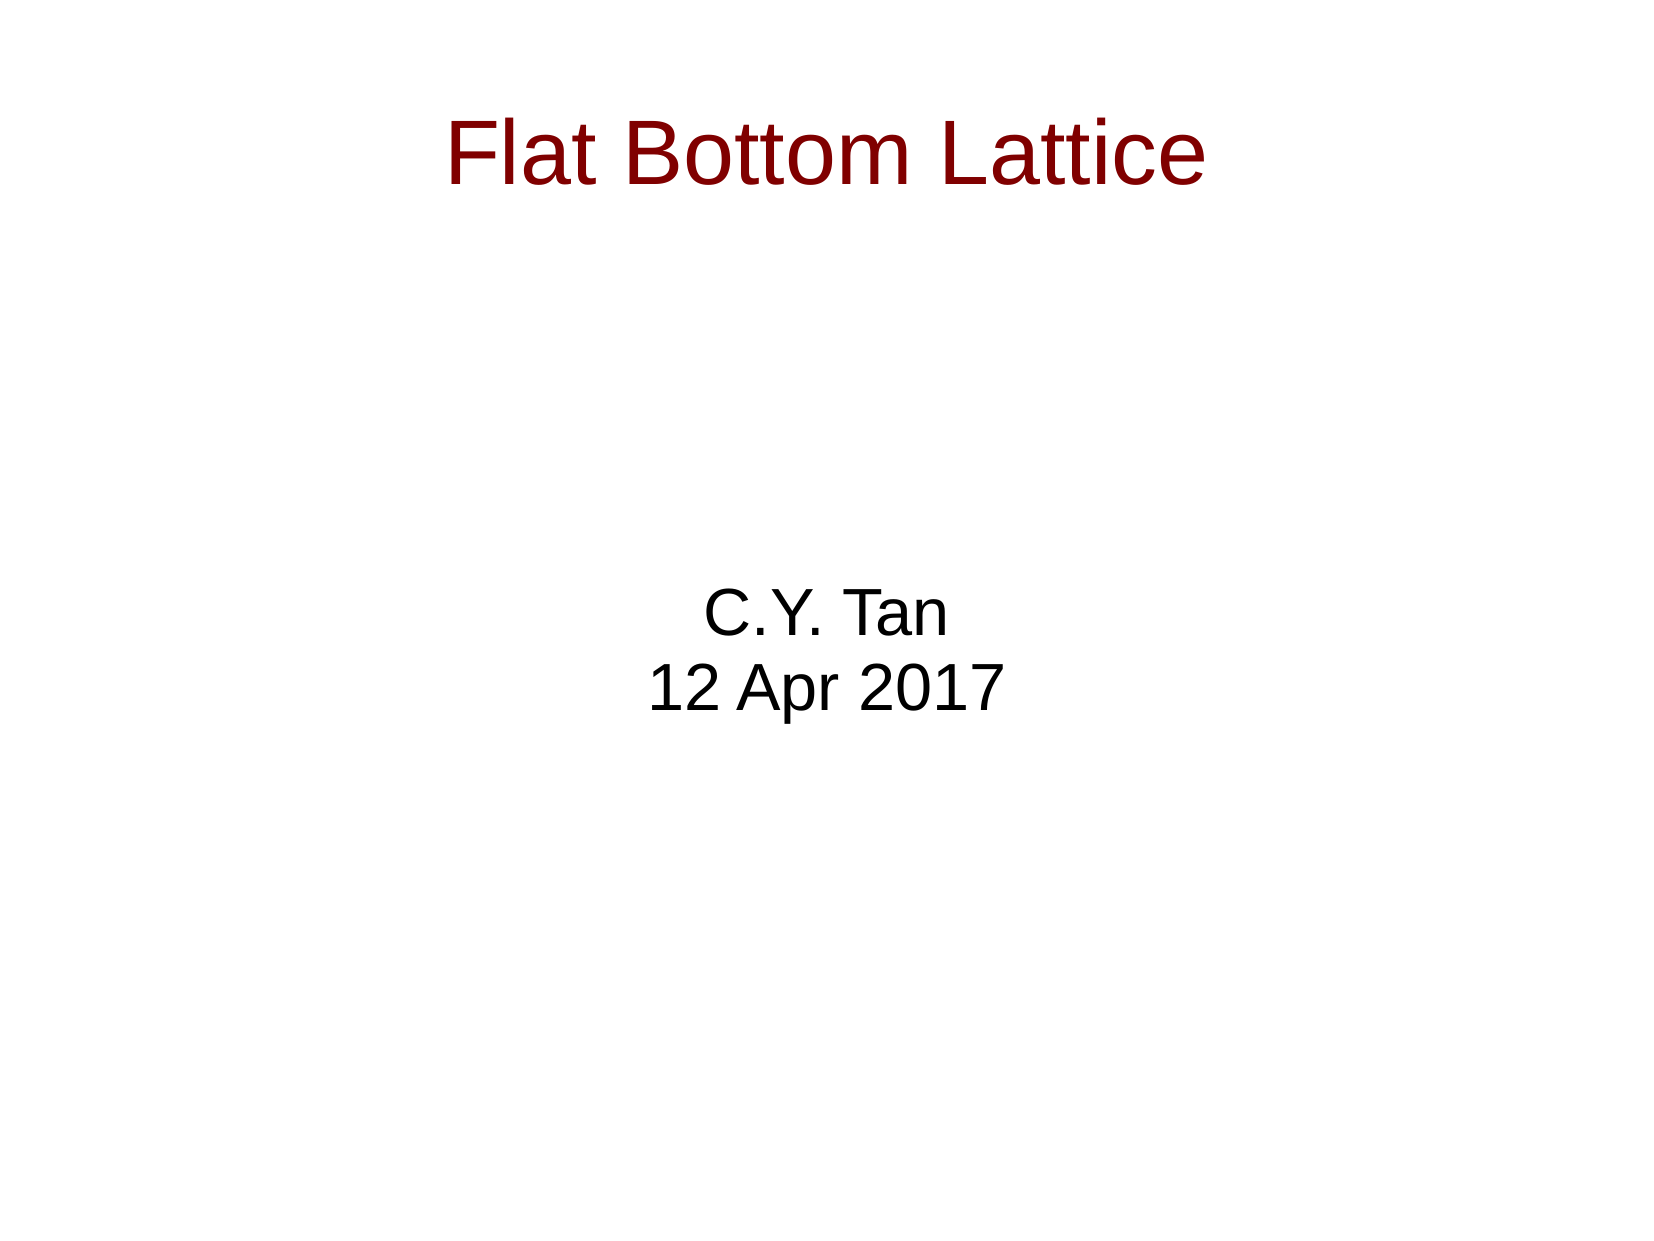

# Flat Bottom Lattice
C.Y. Tan
12 Apr 2017